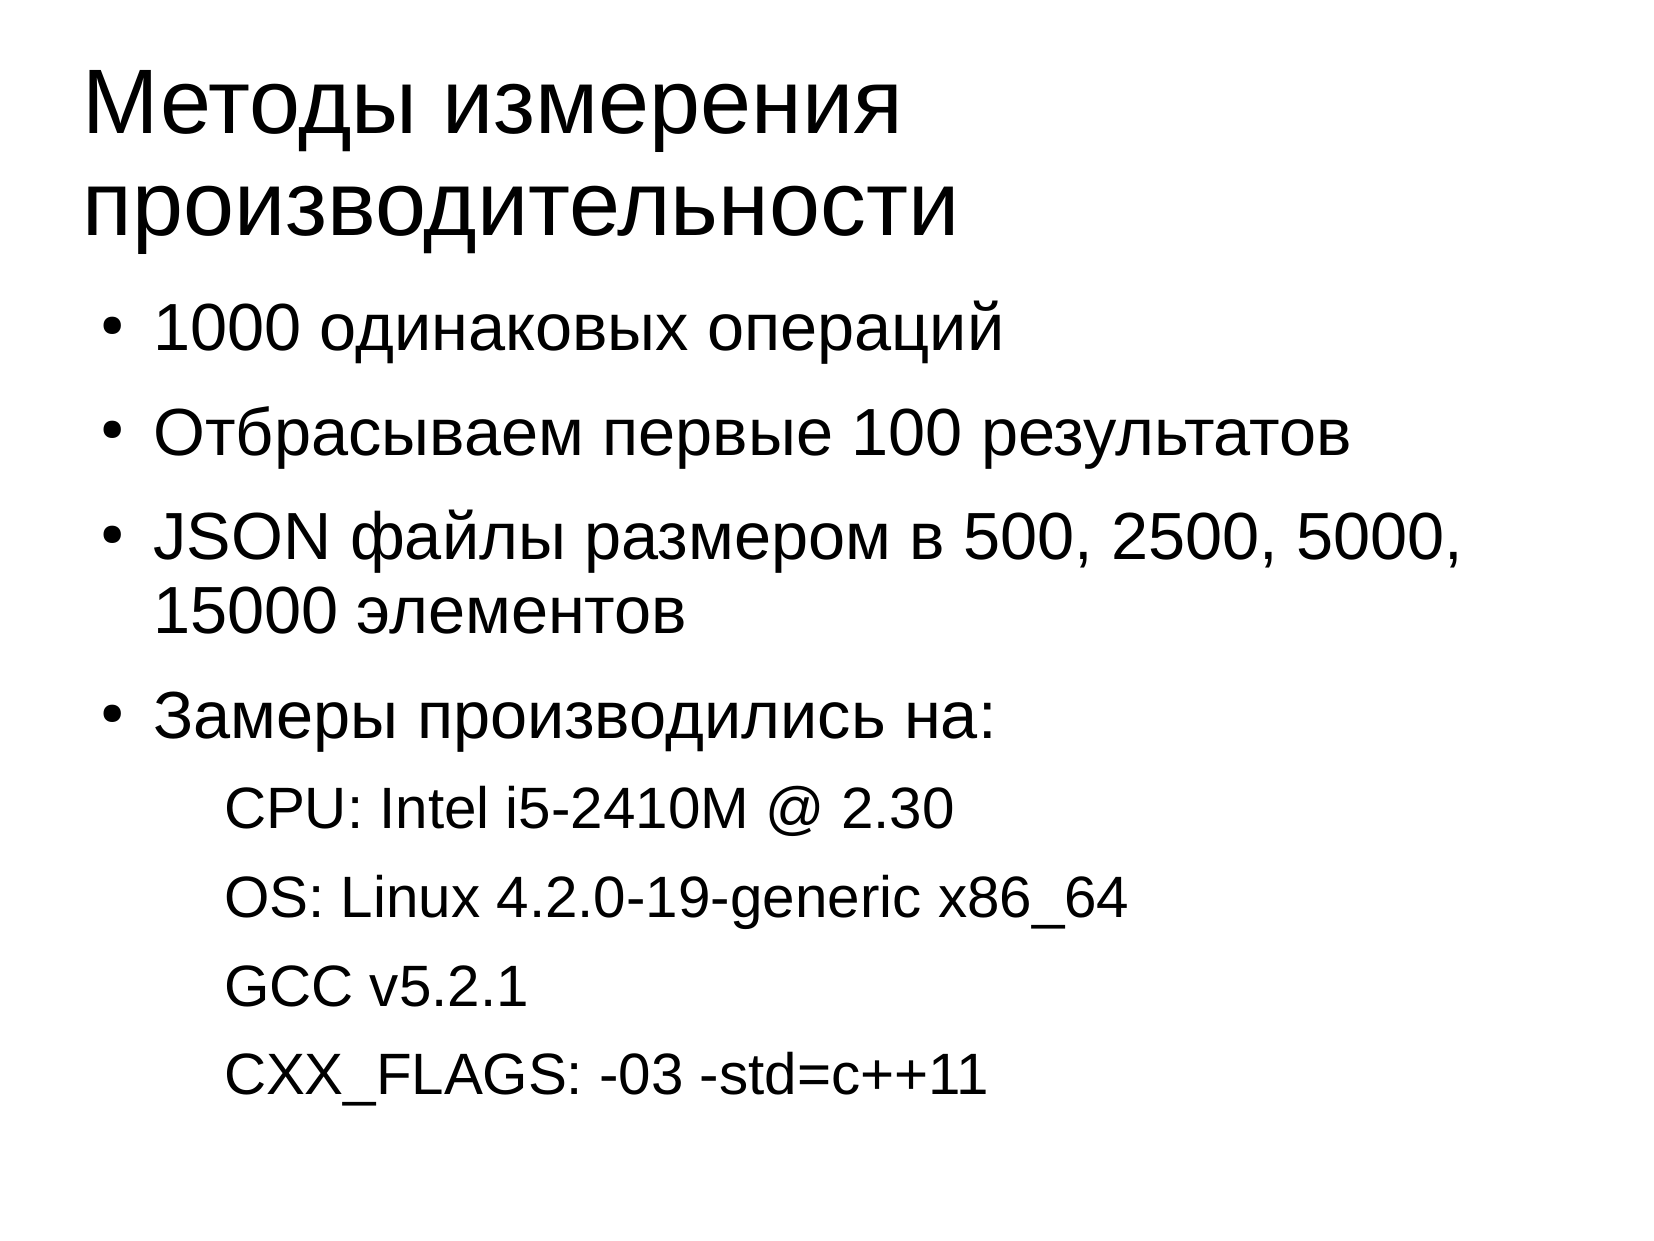

# Методы измерения производительности
1000 одинаковых операций
Отбрасываем первые 100 результатов
JSON файлы размером в 500, 2500, 5000, 15000 элементов
Замеры производились на:
CPU: Intel i5-2410M @ 2.30
OS: Linux 4.2.0-19-generic x86_64
GCC v5.2.1
CXX_FLAGS: -03 -std=c++11